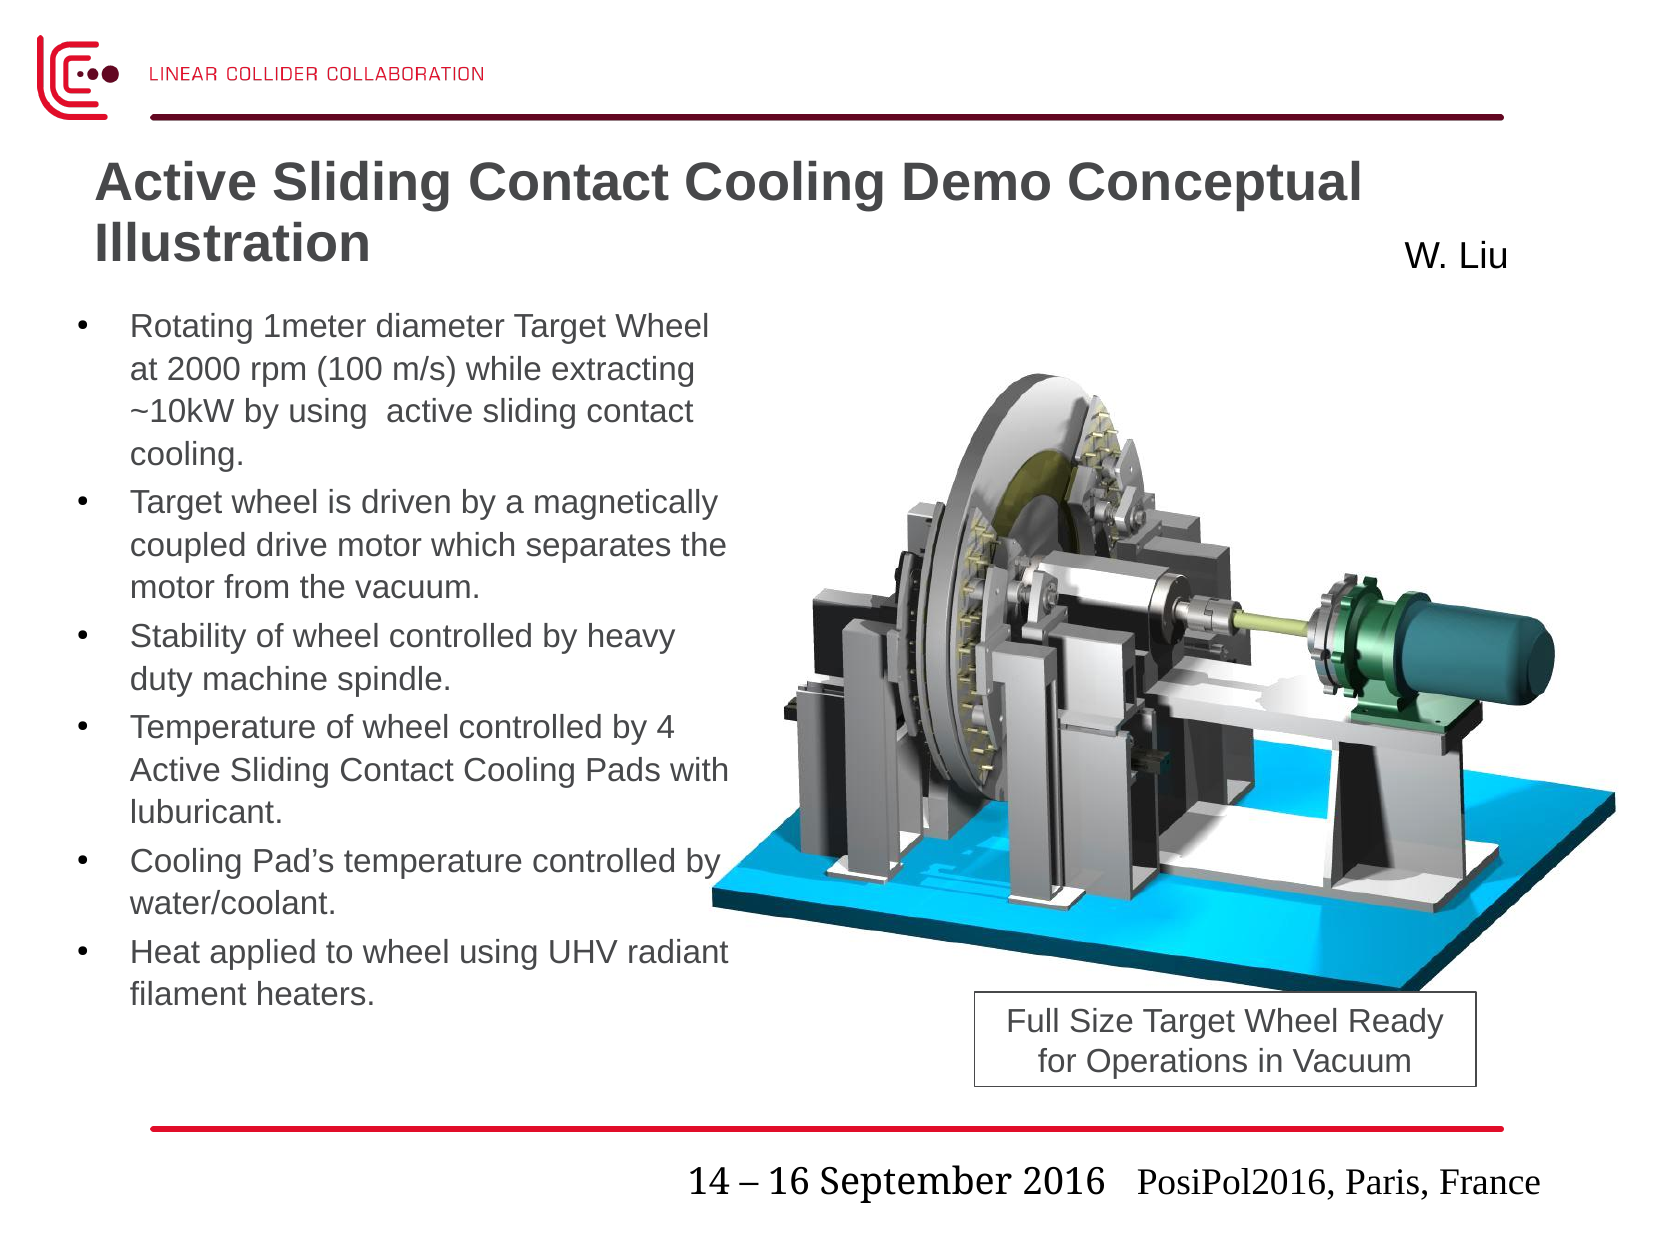

# Active Sliding Contact Cooling Demo Conceptual Illustration
W. Liu
Rotating 1meter diameter Target Wheel at 2000 rpm (100 m/s) while extracting ~10kW by using active sliding contact cooling.
Target wheel is driven by a magnetically coupled drive motor which separates the motor from the vacuum.
Stability of wheel controlled by heavy duty machine spindle.
Temperature of wheel controlled by 4 Active Sliding Contact Cooling Pads with luburicant.
Cooling Pad’s temperature controlled by water/coolant.
Heat applied to wheel using UHV radiant filament heaters.
Full Size Target Wheel Ready for Operations in Vacuum